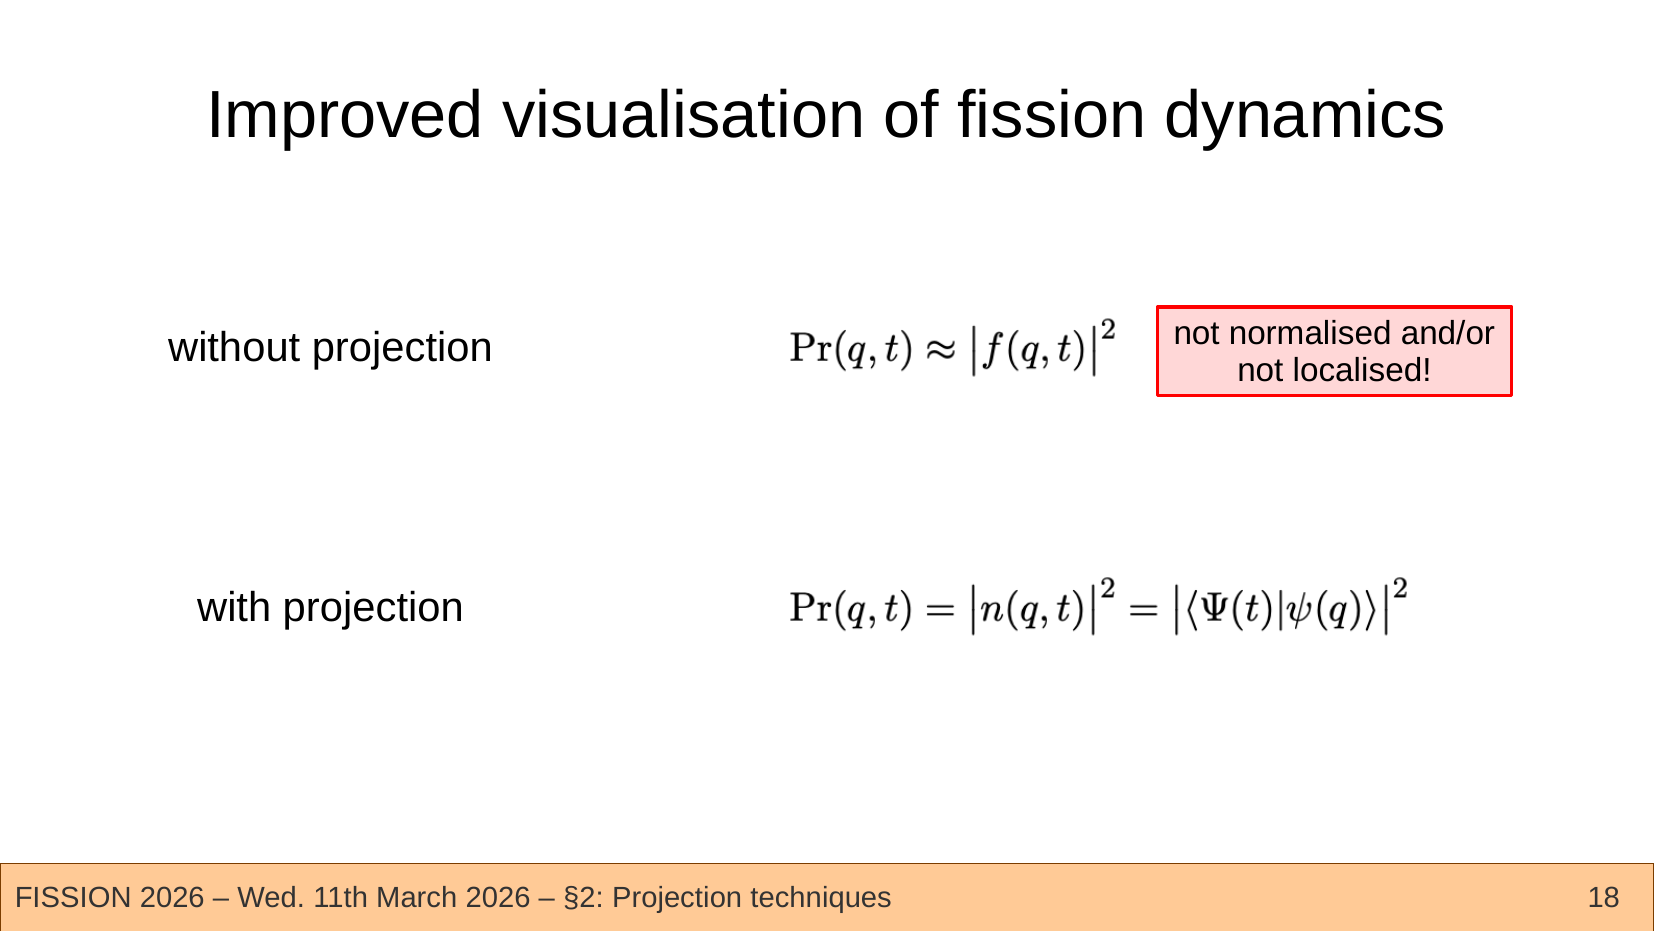

# Improved visualisation of fission dynamics
not normalised and/or not localised!
without projection
with projection
FISSION 2026 – Wed. 11th March 2026 – §2: Projection techniques